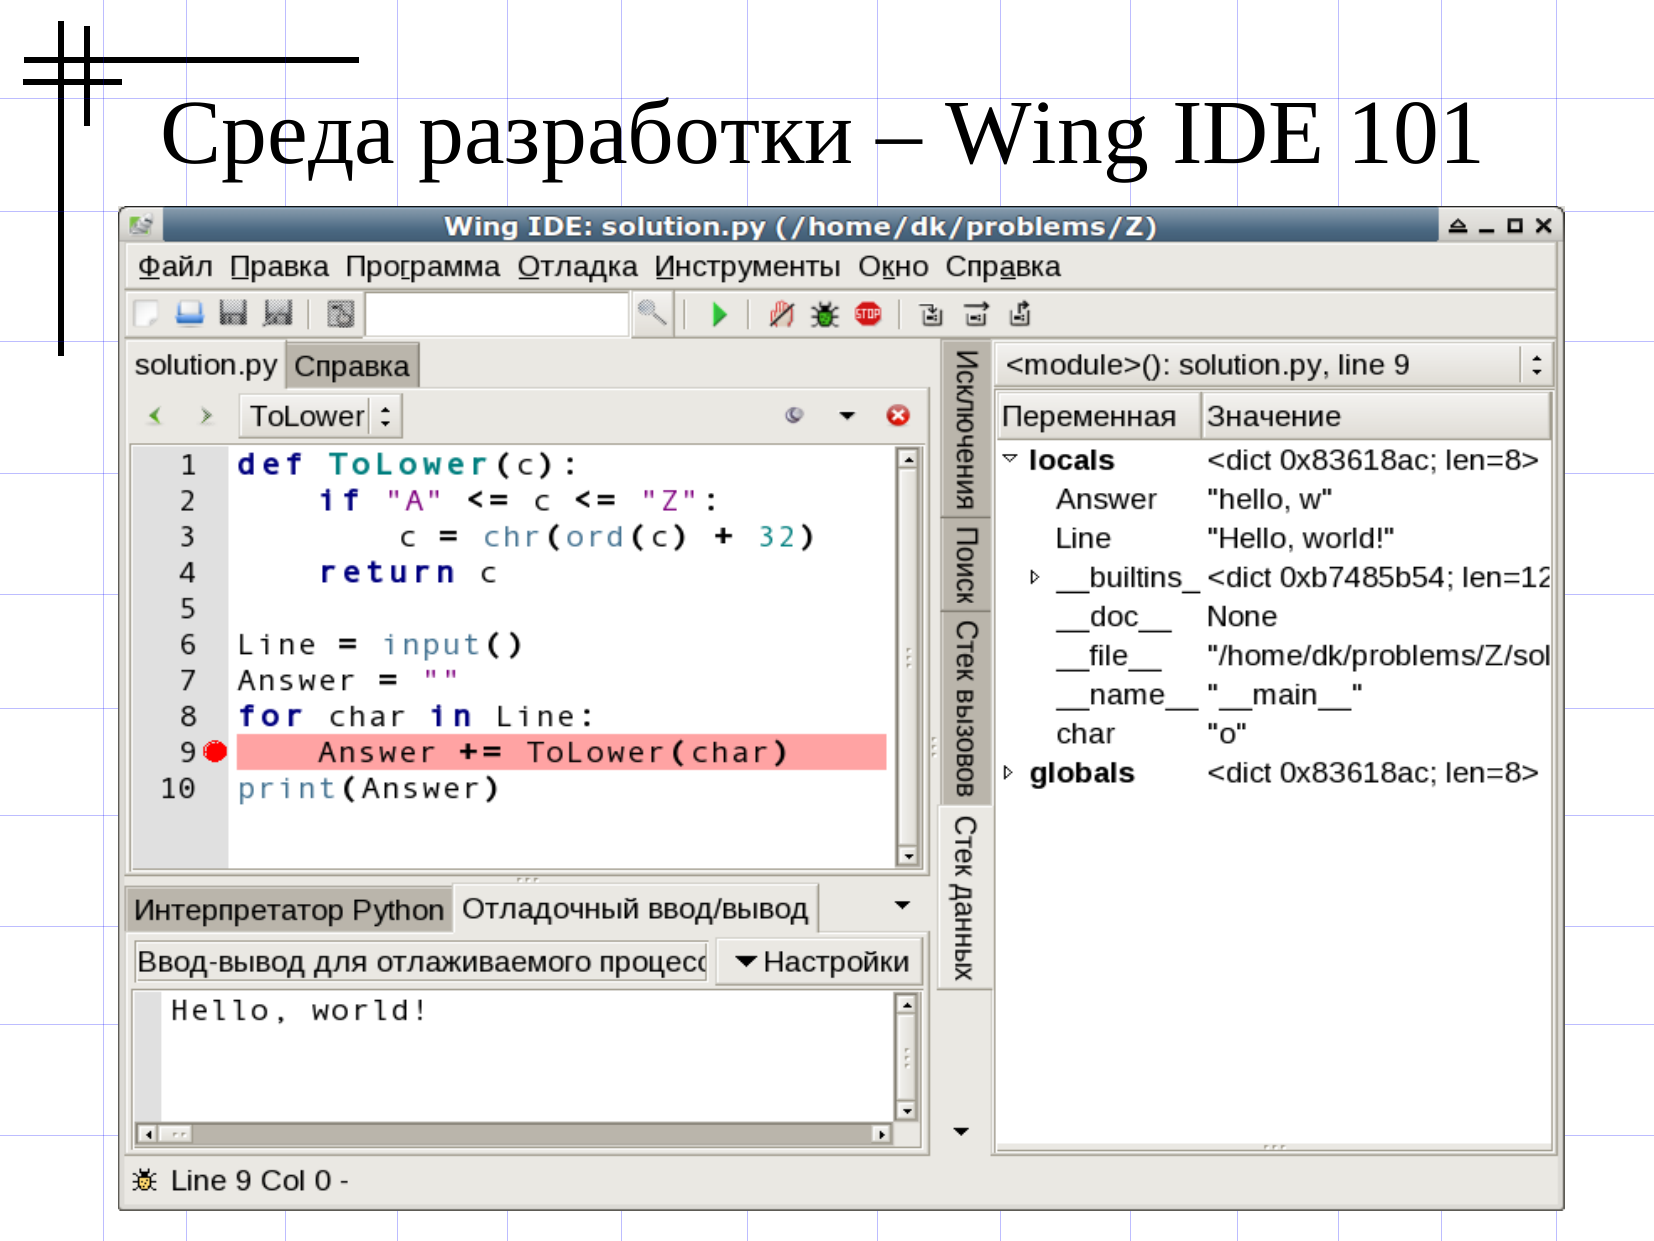

# Среда разработки – Wing IDE 101